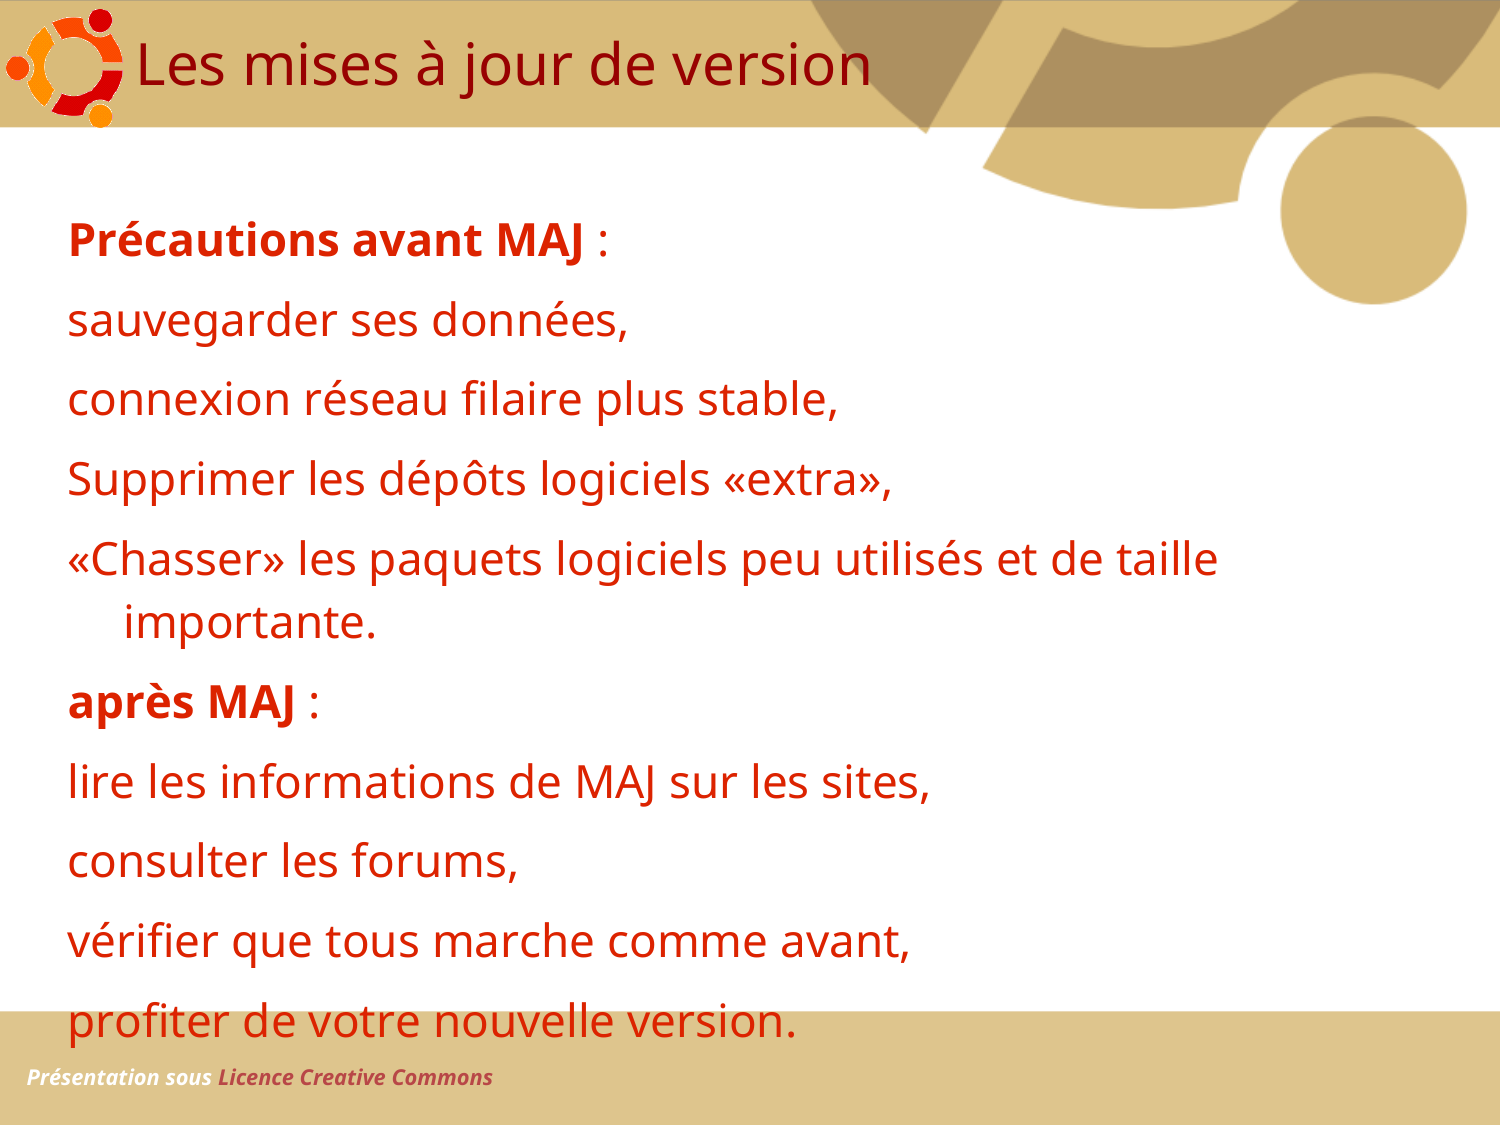

# Les mises à jour de version
Précautions avant MAJ :
sauvegarder ses données,
connexion réseau filaire plus stable,
Supprimer les dépôts logiciels «extra»,
«Chasser» les paquets logiciels peu utilisés et de taille importante.
après MAJ :
lire les informations de MAJ sur les sites,
consulter les forums,
vérifier que tous marche comme avant,
profiter de votre nouvelle version.